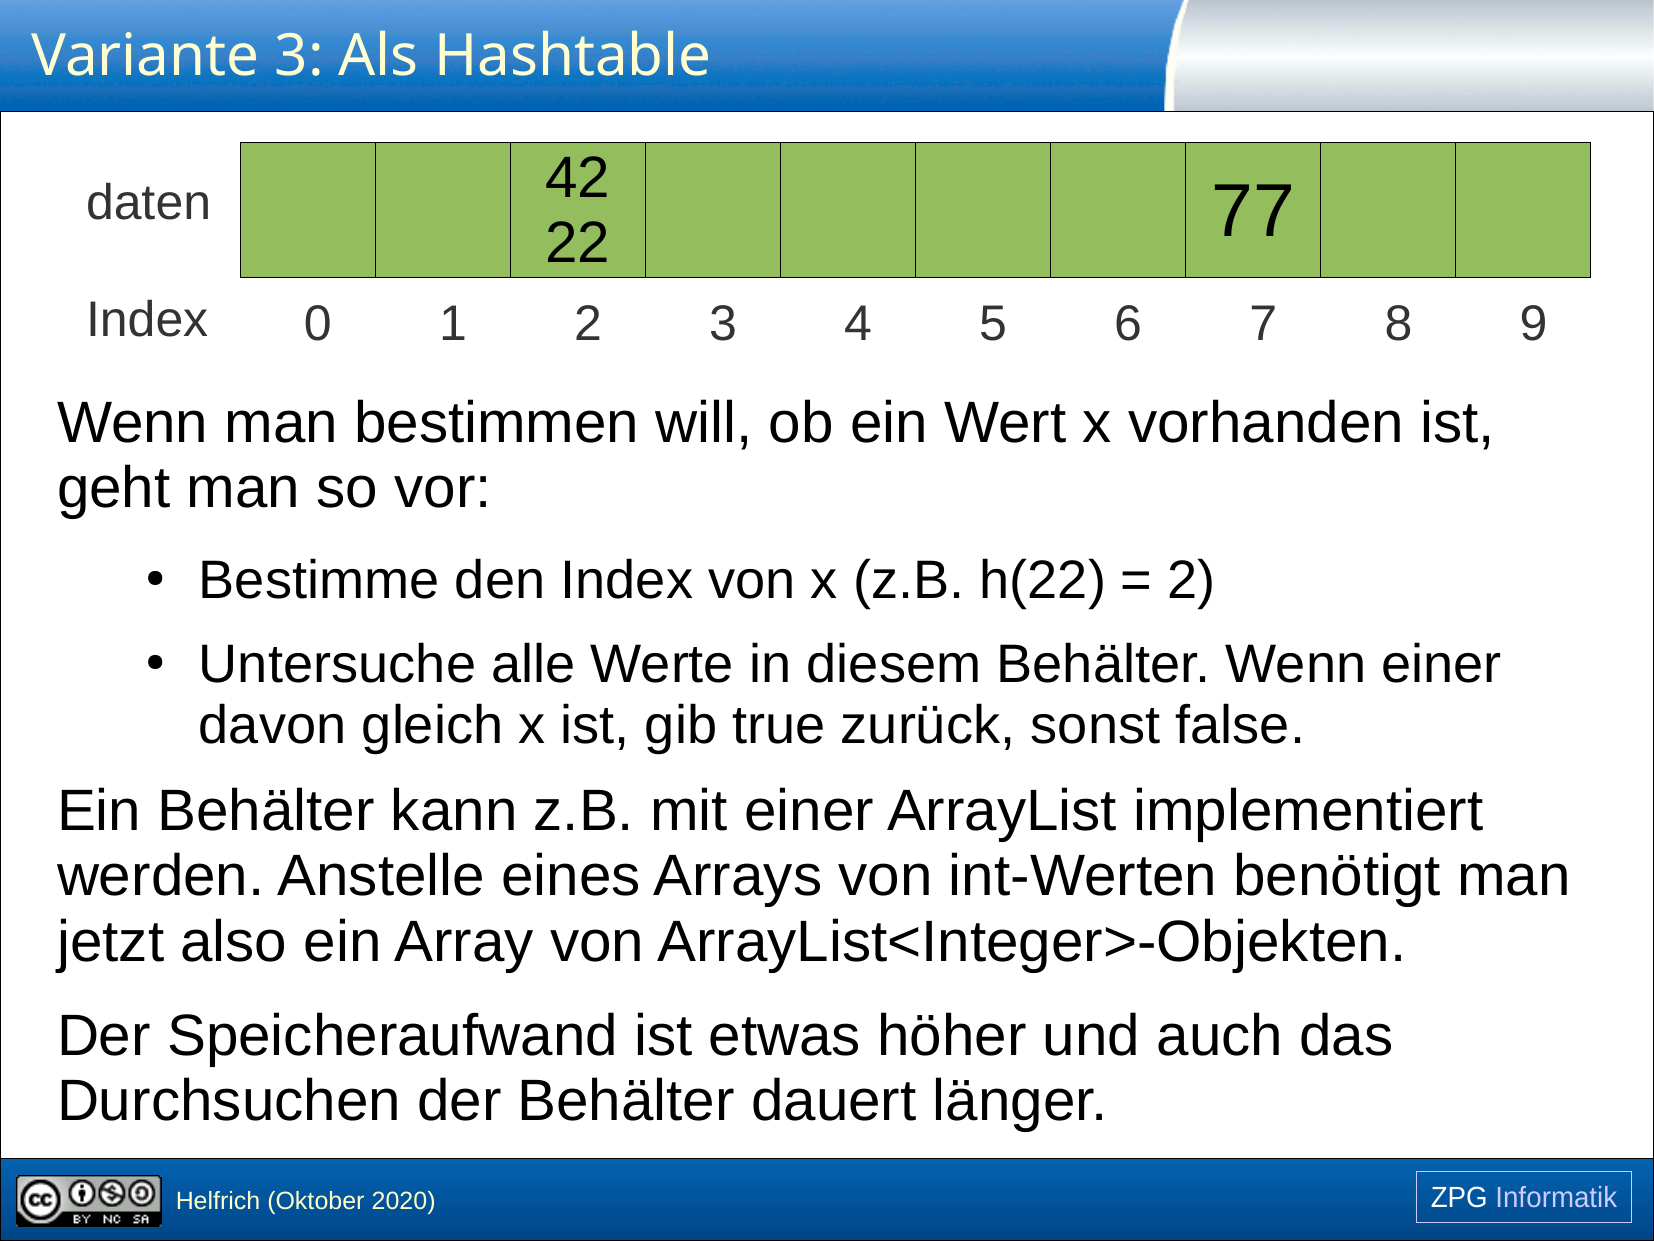

# Variante 3: Als Hashtable
daten
Index
0
1
2
3
4
5
6
7
8
9
42
22
42
77
Wenn man bestimmen will, ob ein Wert x vorhanden ist, geht man so vor:
Bestimme den Index von x (z.B. h(22) = 2)
Untersuche alle Werte in diesem Behälter. Wenn einer davon gleich x ist, gib true zurück, sonst false.
Ein Behälter kann z.B. mit einer ArrayList implementiert werden. Anstelle eines Arrays von int-Werten benötigt man jetzt also ein Array von ArrayList<Integer>-Objekten.
Der Speicheraufwand ist etwas höher und auch das Durchsuchen der Behälter dauert länger.